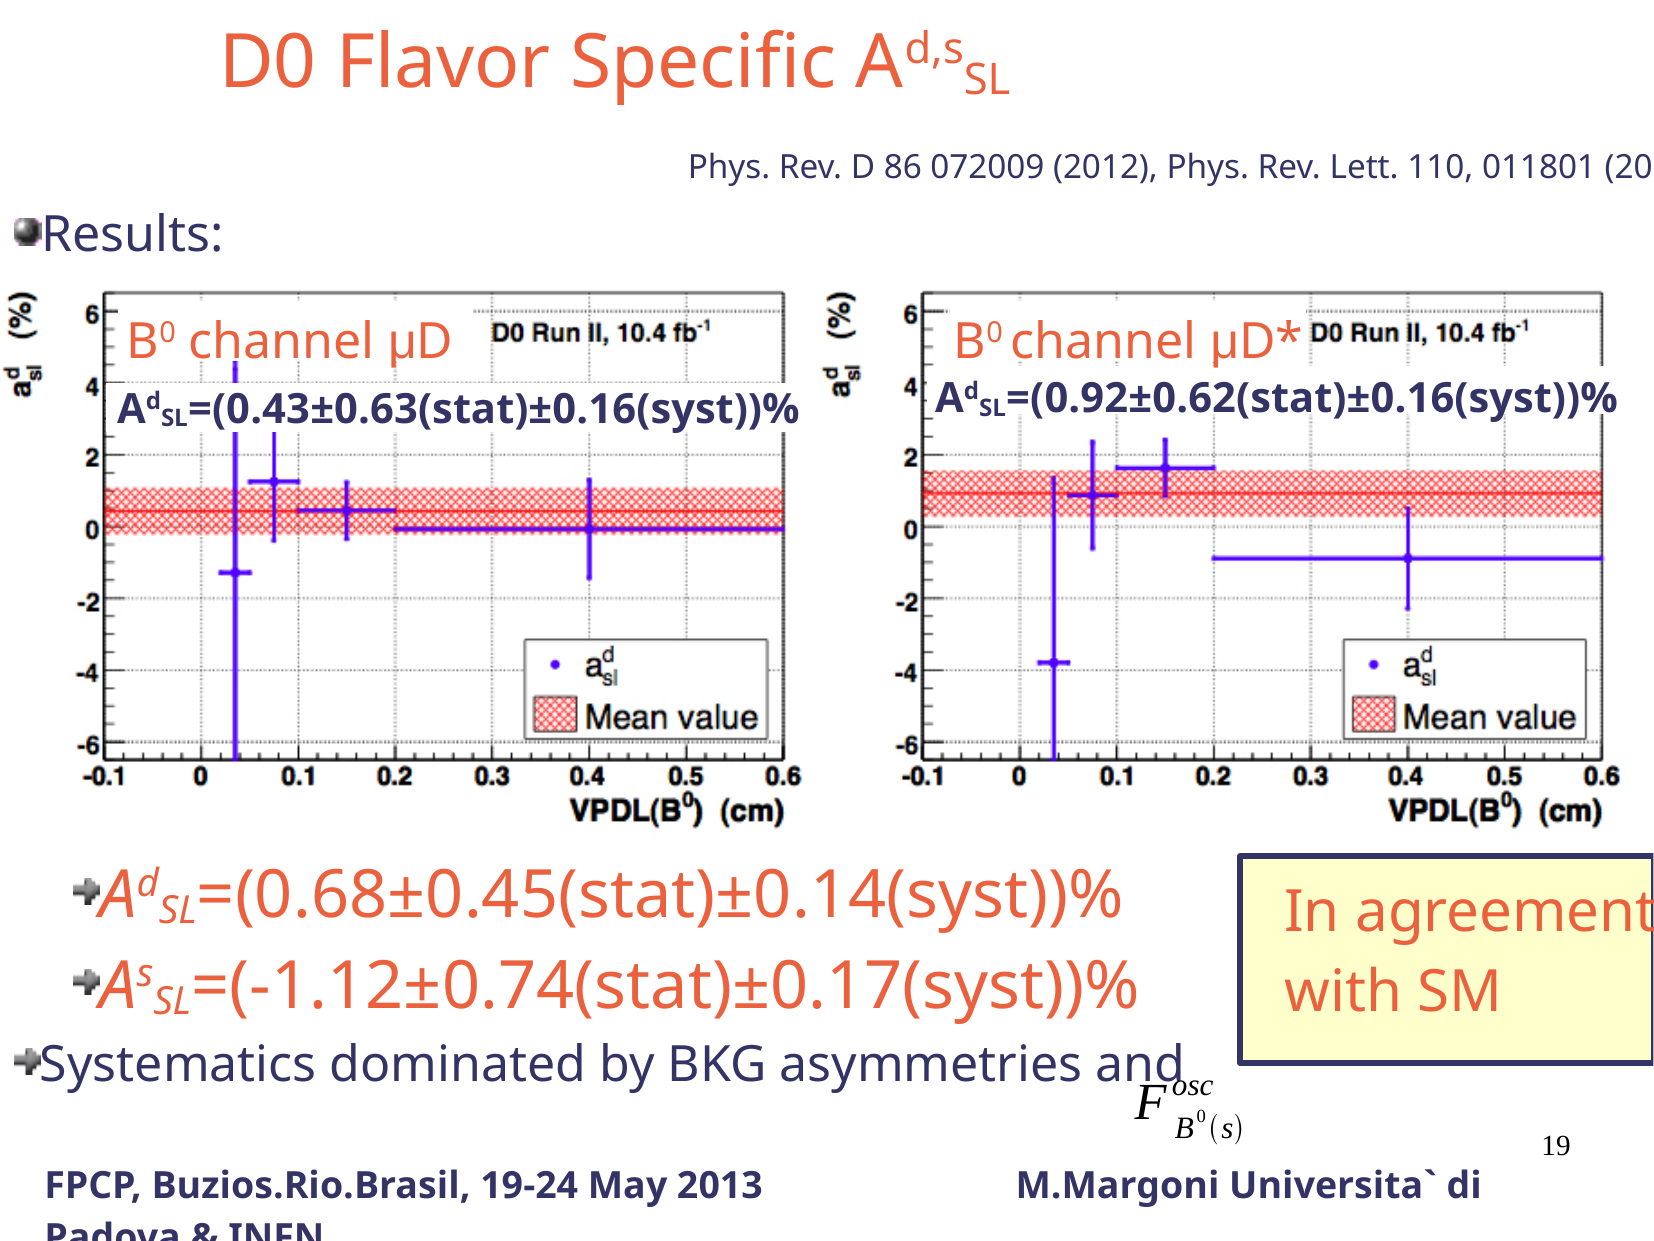

D0 Flavor Specific Ad,sSL
Phys. Rev. D 86 072009 (2012), Phys. Rev. Lett. 110, 011801 (2013)
Results:
B0 channel μD
B0 channel μD*
AdSL=(0.92±0.62(stat)±0.16(syst))%
AdSL=(0.43±0.63(stat)±0.16(syst))%
AdSL=(0.68±0.45(stat)±0.14(syst))%
AsSL=(-1.12±0.74(stat)±0.17(syst))%
Systematics dominated by BKG asymmetries and
In agreement with SM
19
FPCP, Buzios.Rio.Brasil, 19-24 May 2013 M.Margoni Universita` di Padova & INFN